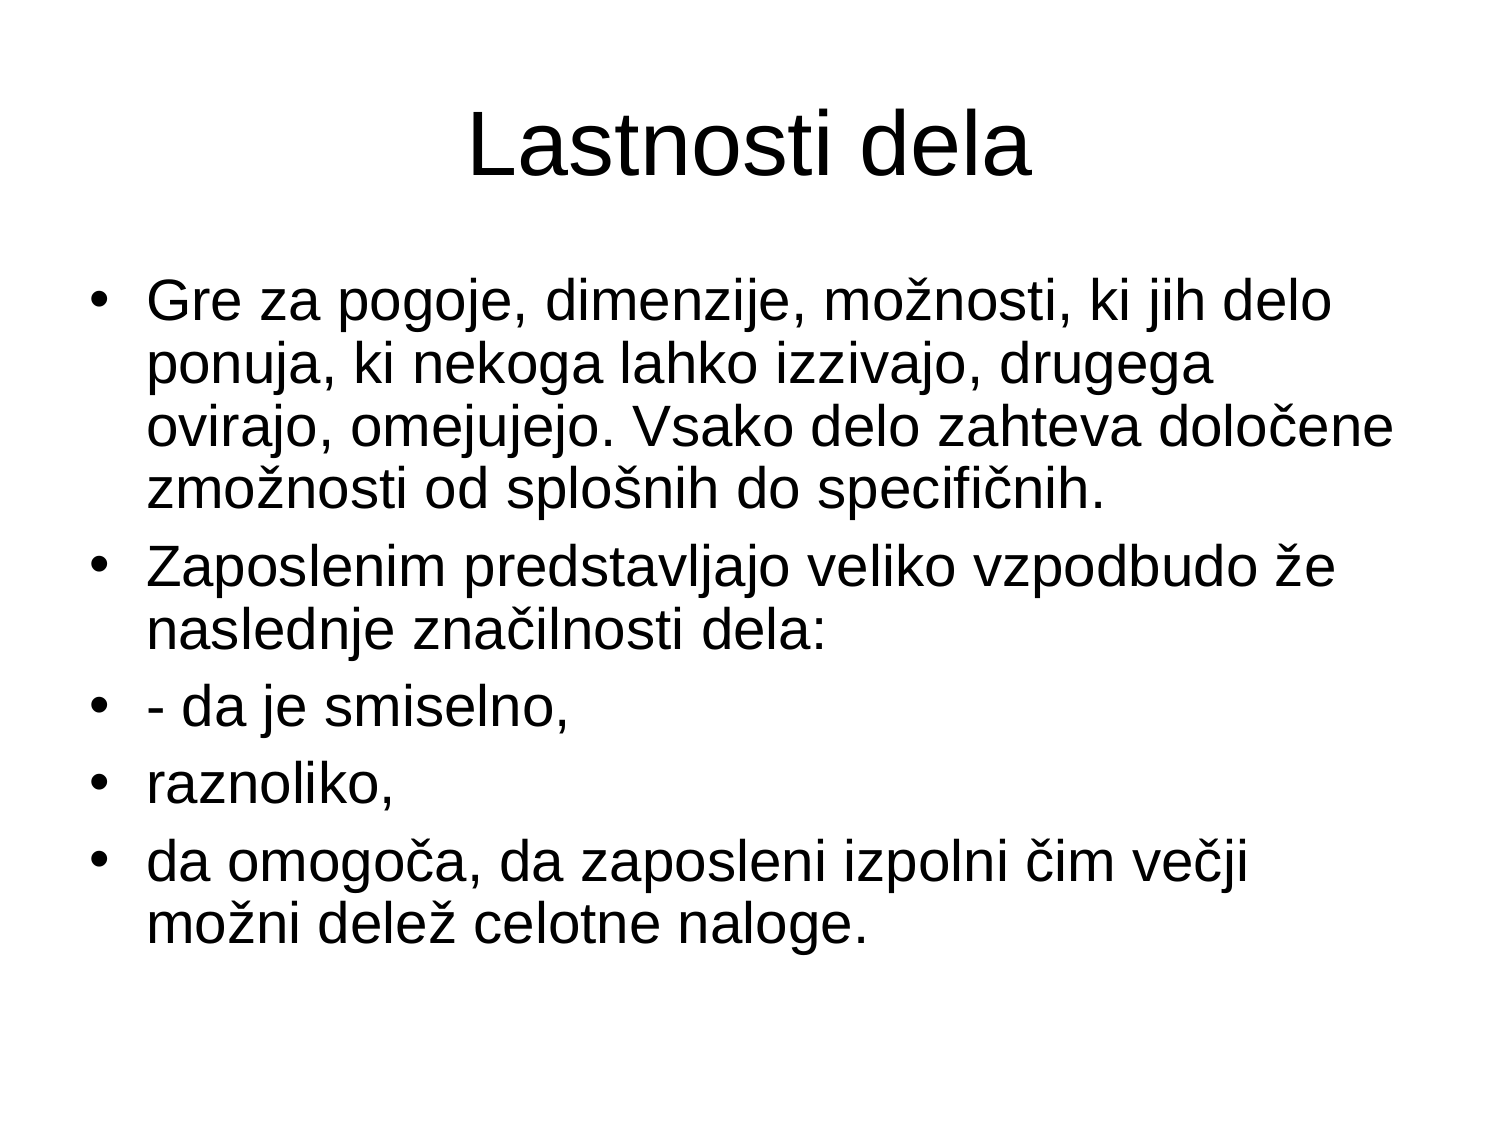

# Lastnosti dela
Gre za pogoje, dimenzije, možnosti, ki jih delo ponuja, ki nekoga lahko izzivajo, drugega ovirajo, omejujejo. Vsako delo zahteva določene zmožnosti od splošnih do specifičnih.
Zaposlenim predstavljajo veliko vzpodbudo že naslednje značilnosti dela:
- da je smiselno,
raznoliko,
da omogoča, da zaposleni izpolni čim večji možni delež celotne naloge.